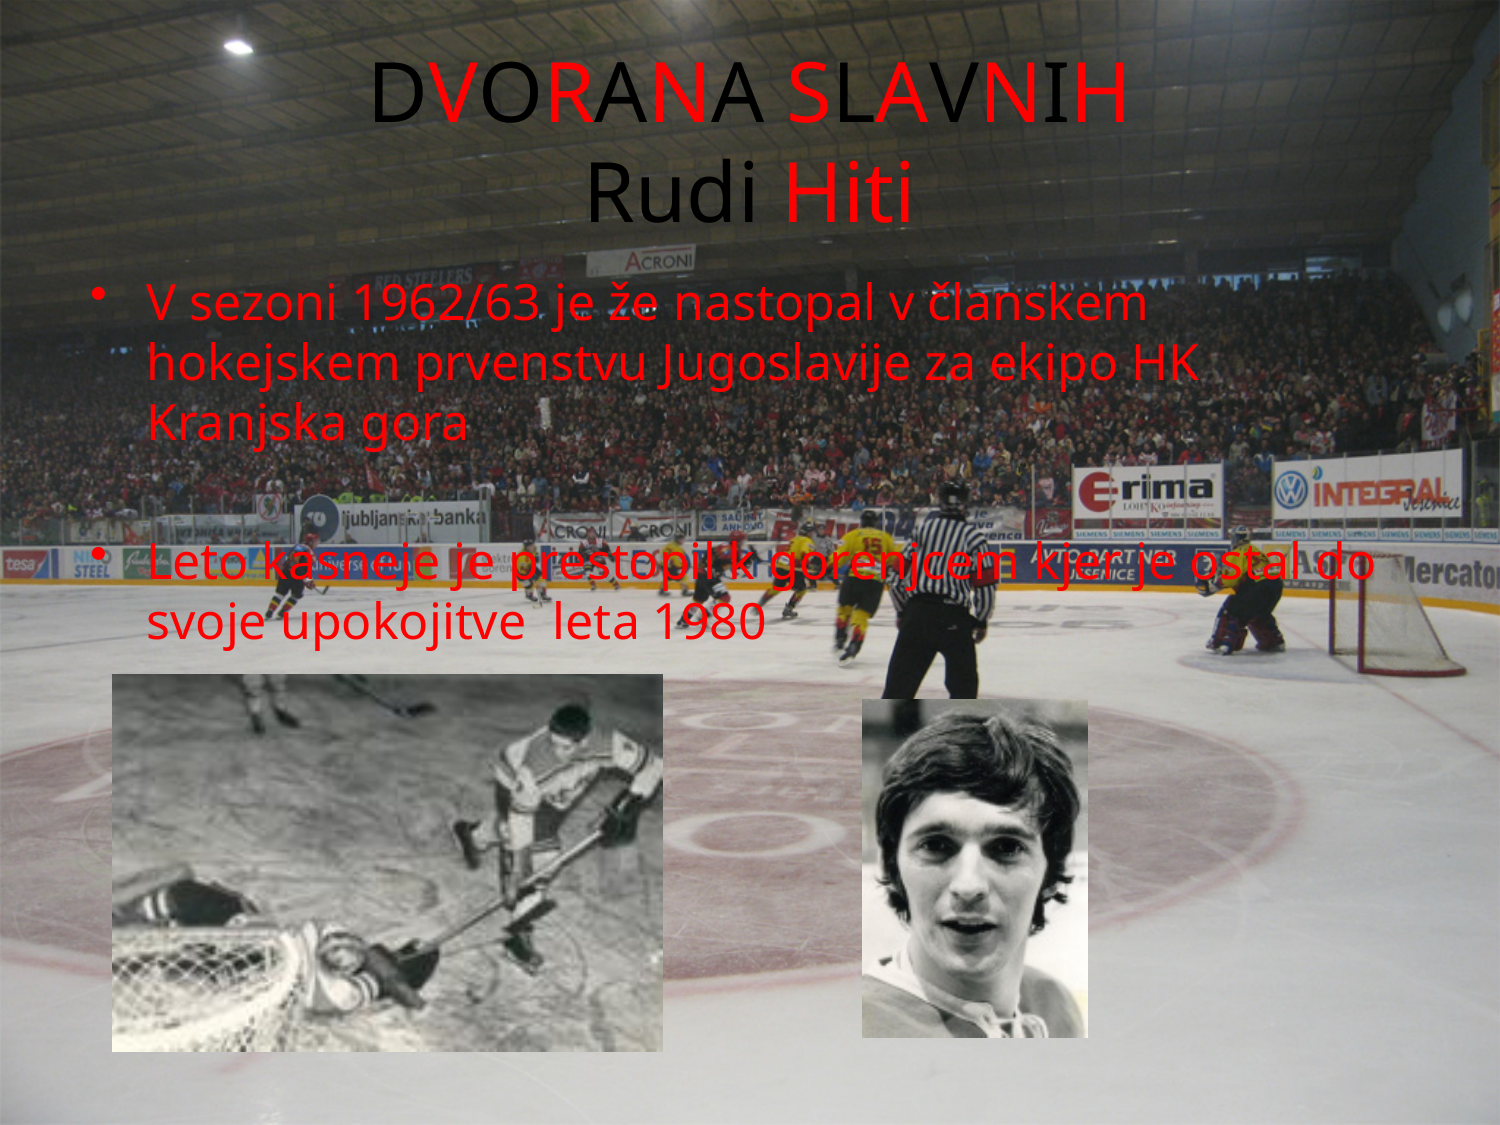

# DVORANA SLAVNIH Rudi Hiti
V sezoni 1962/63 je že nastopal v članskem hokejskem prvenstvu Jugoslavije za ekipo HK Kranjska gora
Leto kasneje je prestopil k gorenjcem kjer je ostal do svoje upokojitve leta 1980